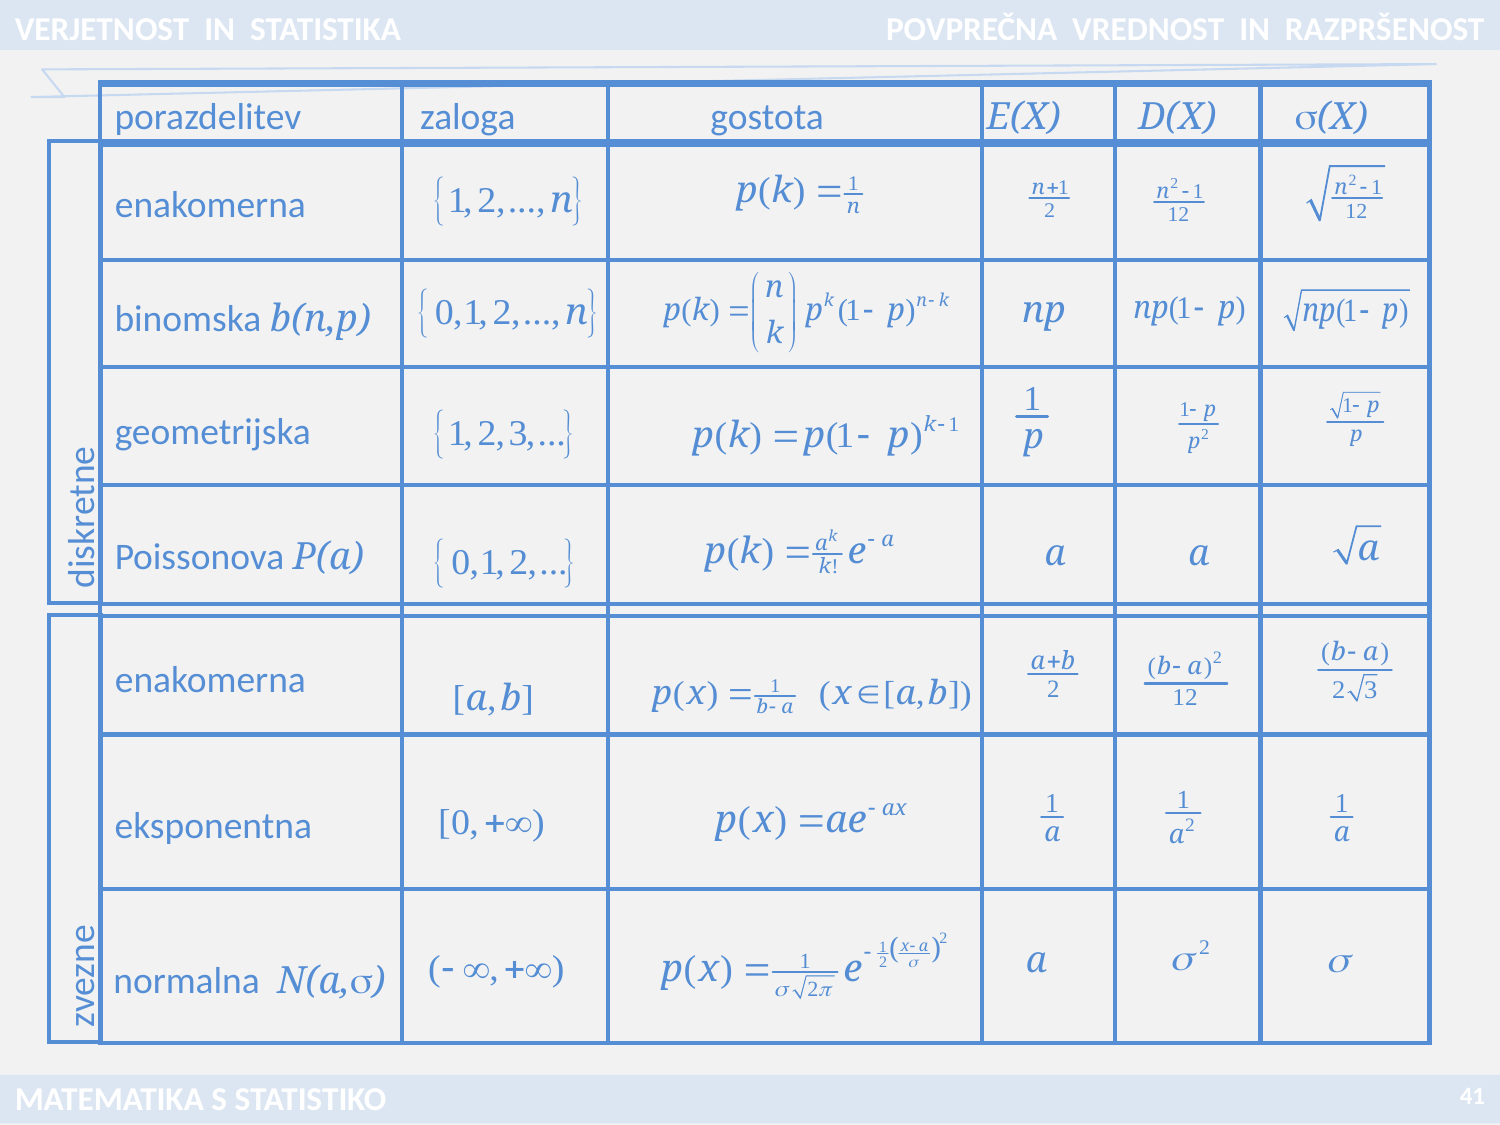

VERJETNOST IN STATISTIKA
POVPREČNA VREDNOST IN RAZPRŠENOST
porazdelitev zaloga gostota E(X) D(X) s(X)
diskretne
enakomerna
binomska b(n,p)
geometrijska
Poissonova P(a)
zvezne
enakomerna
eksponentna
normalna N(a,s)
MATEMATIKA S STATISTIKO